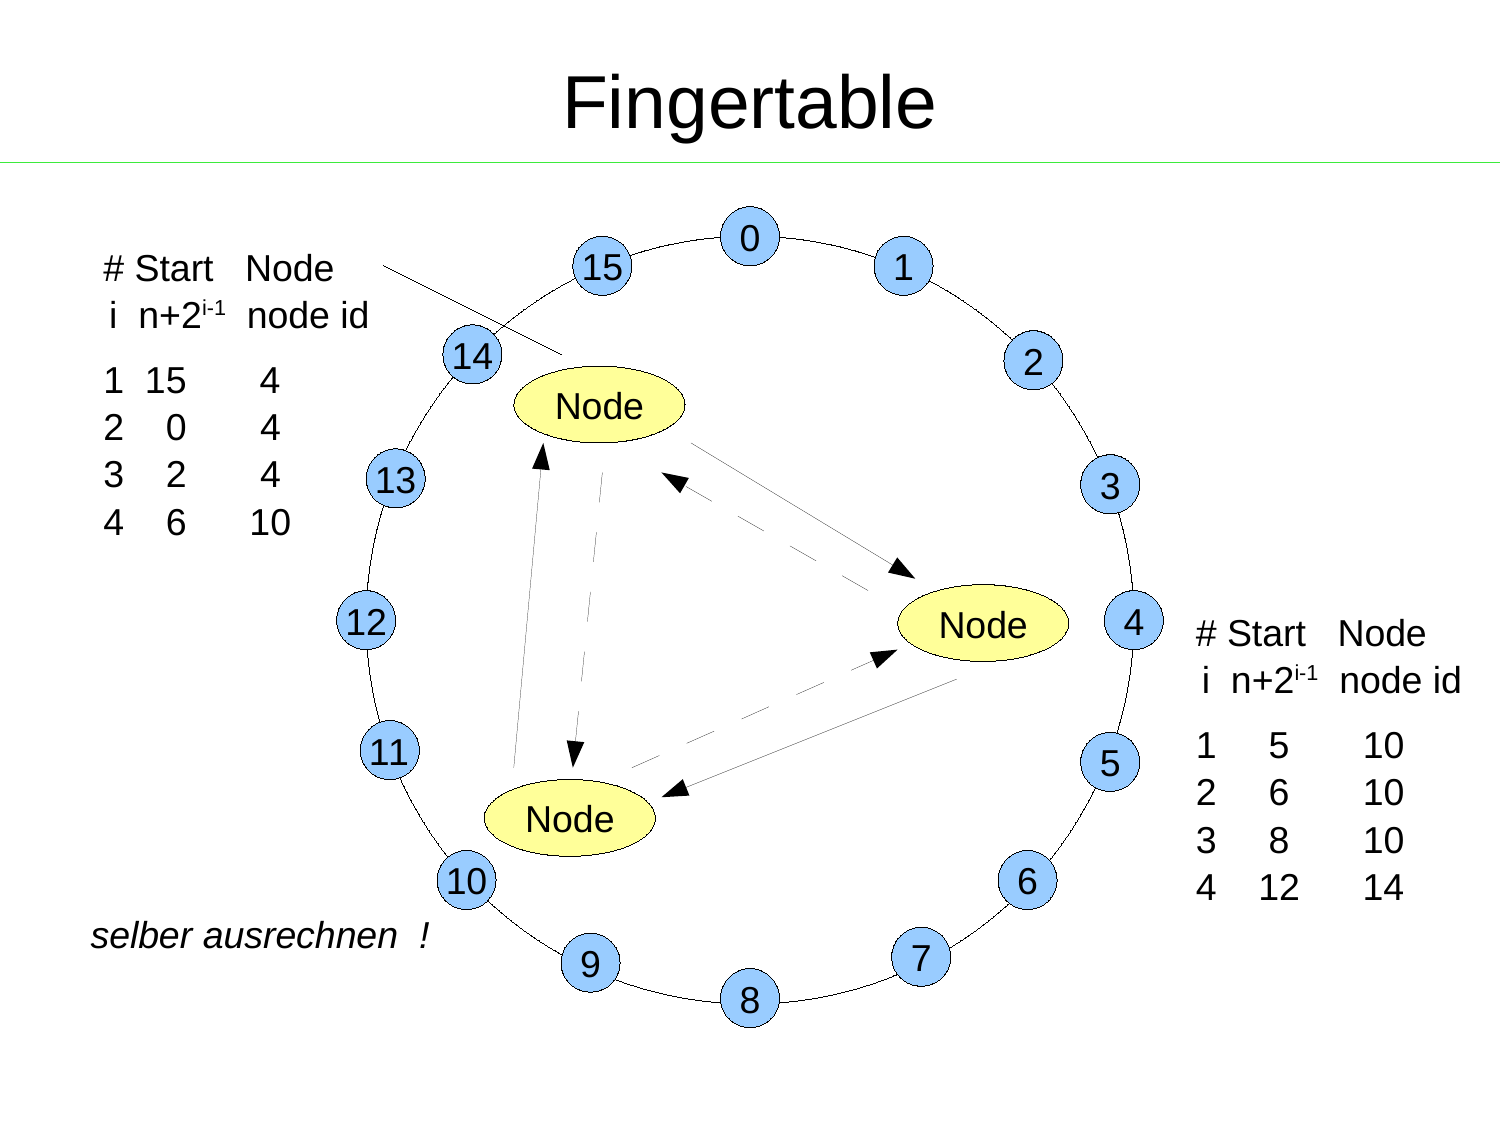

# Fingertable
0
# Start Node
15
1
i n+2i-1 node id
14
2
1 15 4
Node
2 0 4
3 2 4
13
3
4 6 10
Node
12
4
# Start Node
i n+2i-1 node id
1 5 10
11
5
2 6 10
Node
3 8 10
10
6
4 12 14
selber ausrechnen !
7
9
8